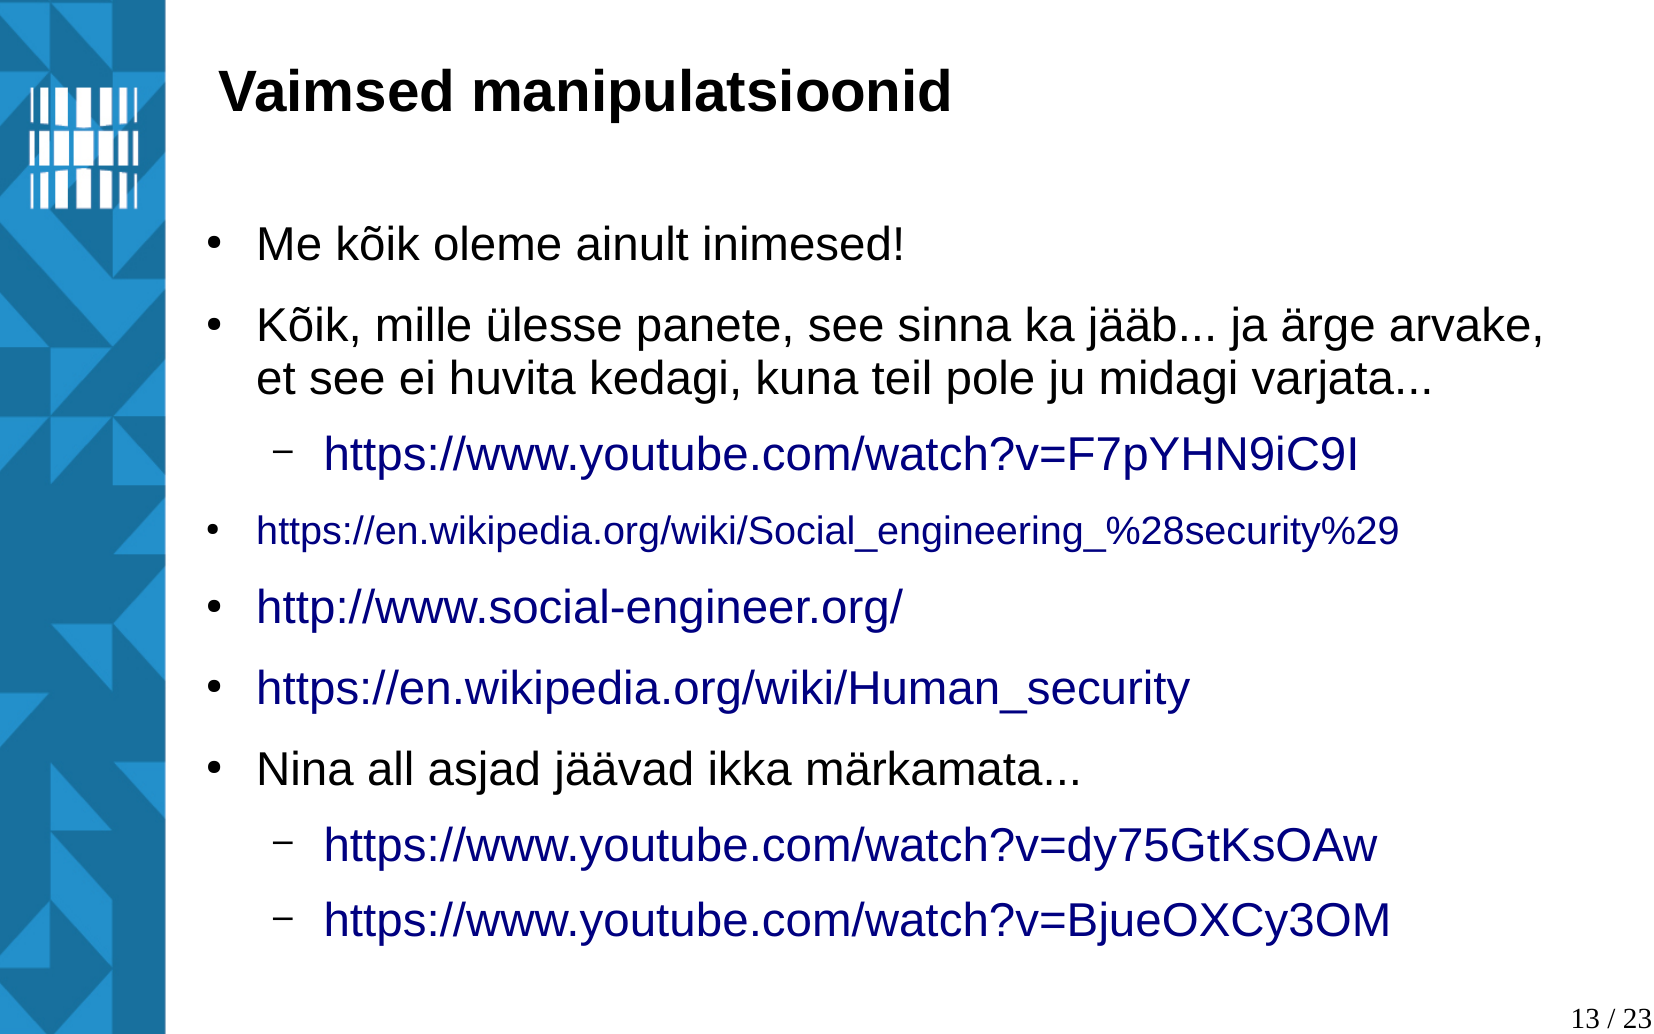

# Vaimsed manipulatsioonid
Me kõik oleme ainult inimesed!
Kõik, mille ülesse panete, see sinna ka jääb... ja ärge arvake, et see ei huvita kedagi, kuna teil pole ju midagi varjata...
https://www.youtube.com/watch?v=F7pYHN9iC9I
https://en.wikipedia.org/wiki/Social_engineering_%28security%29
http://www.social-engineer.org/
https://en.wikipedia.org/wiki/Human_security
Nina all asjad jäävad ikka märkamata...
https://www.youtube.com/watch?v=dy75GtKsOAw
https://www.youtube.com/watch?v=BjueOXCy3OM
13